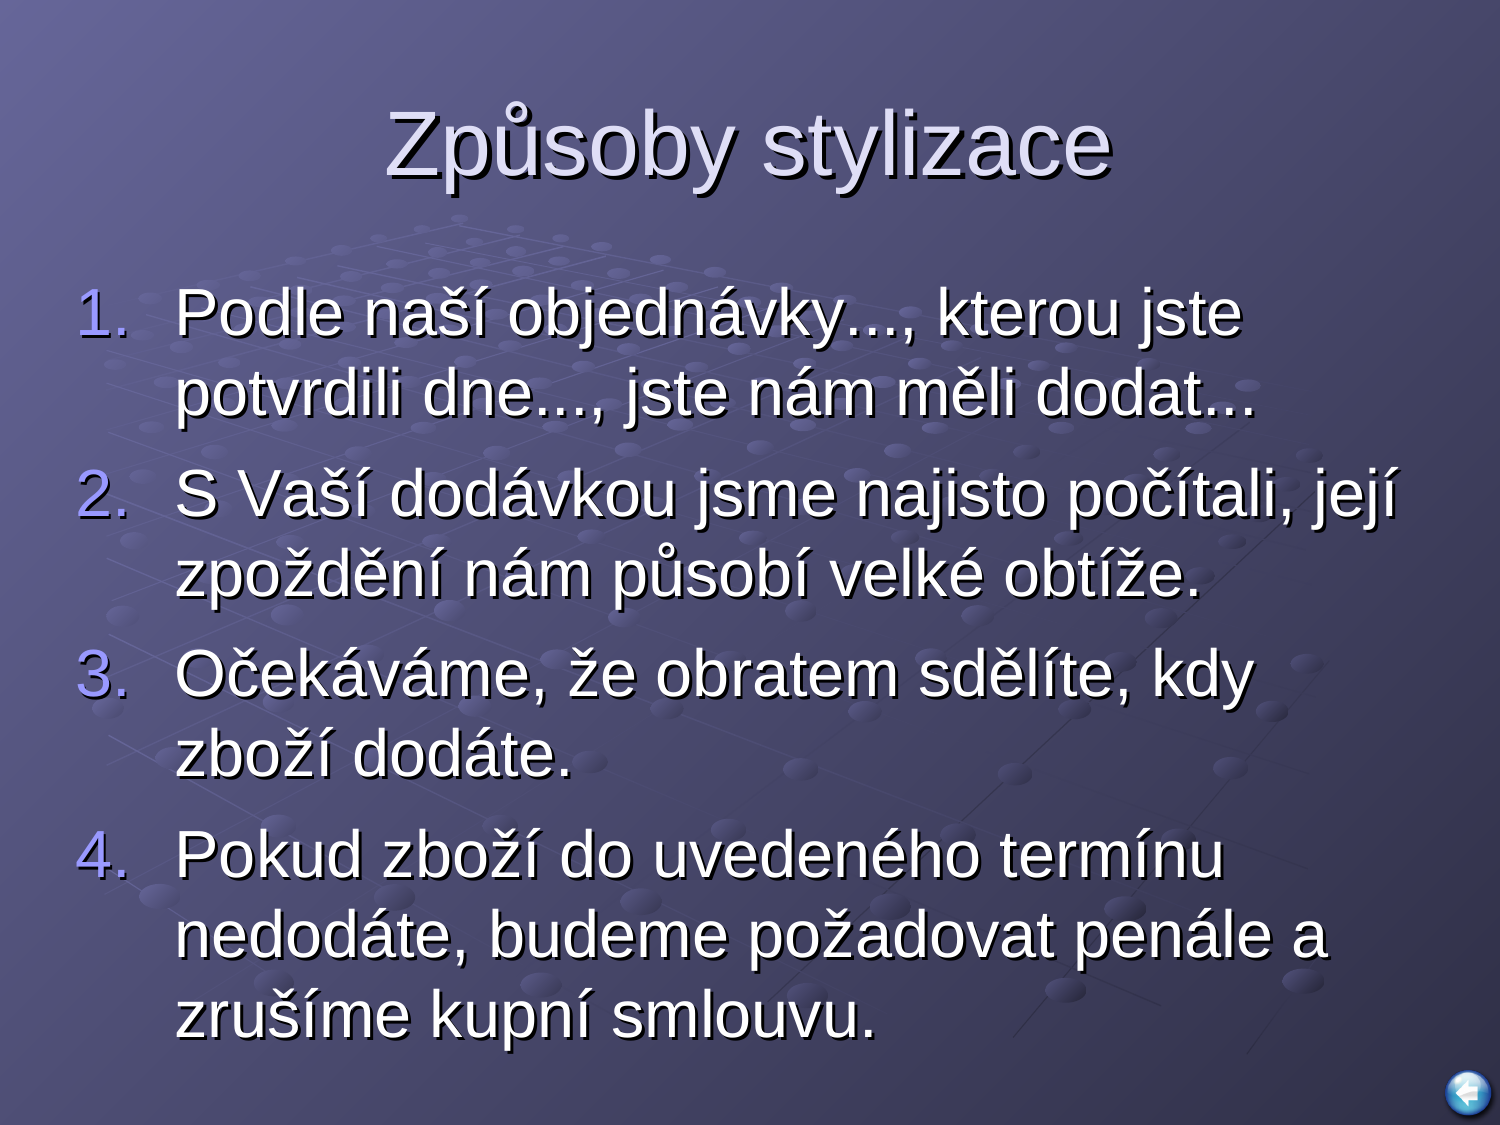

# Způsoby stylizace
Podle naší objednávky..., kterou jste potvrdili dne..., jste nám měli dodat...
S Vaší dodávkou jsme najisto počítali, její zpoždění nám působí velké obtíže.
Očekáváme, že obratem sdělíte, kdy zboží dodáte.
Pokud zboží do uvedeného termínu nedodáte, budeme požadovat penále a zrušíme kupní smlouvu.